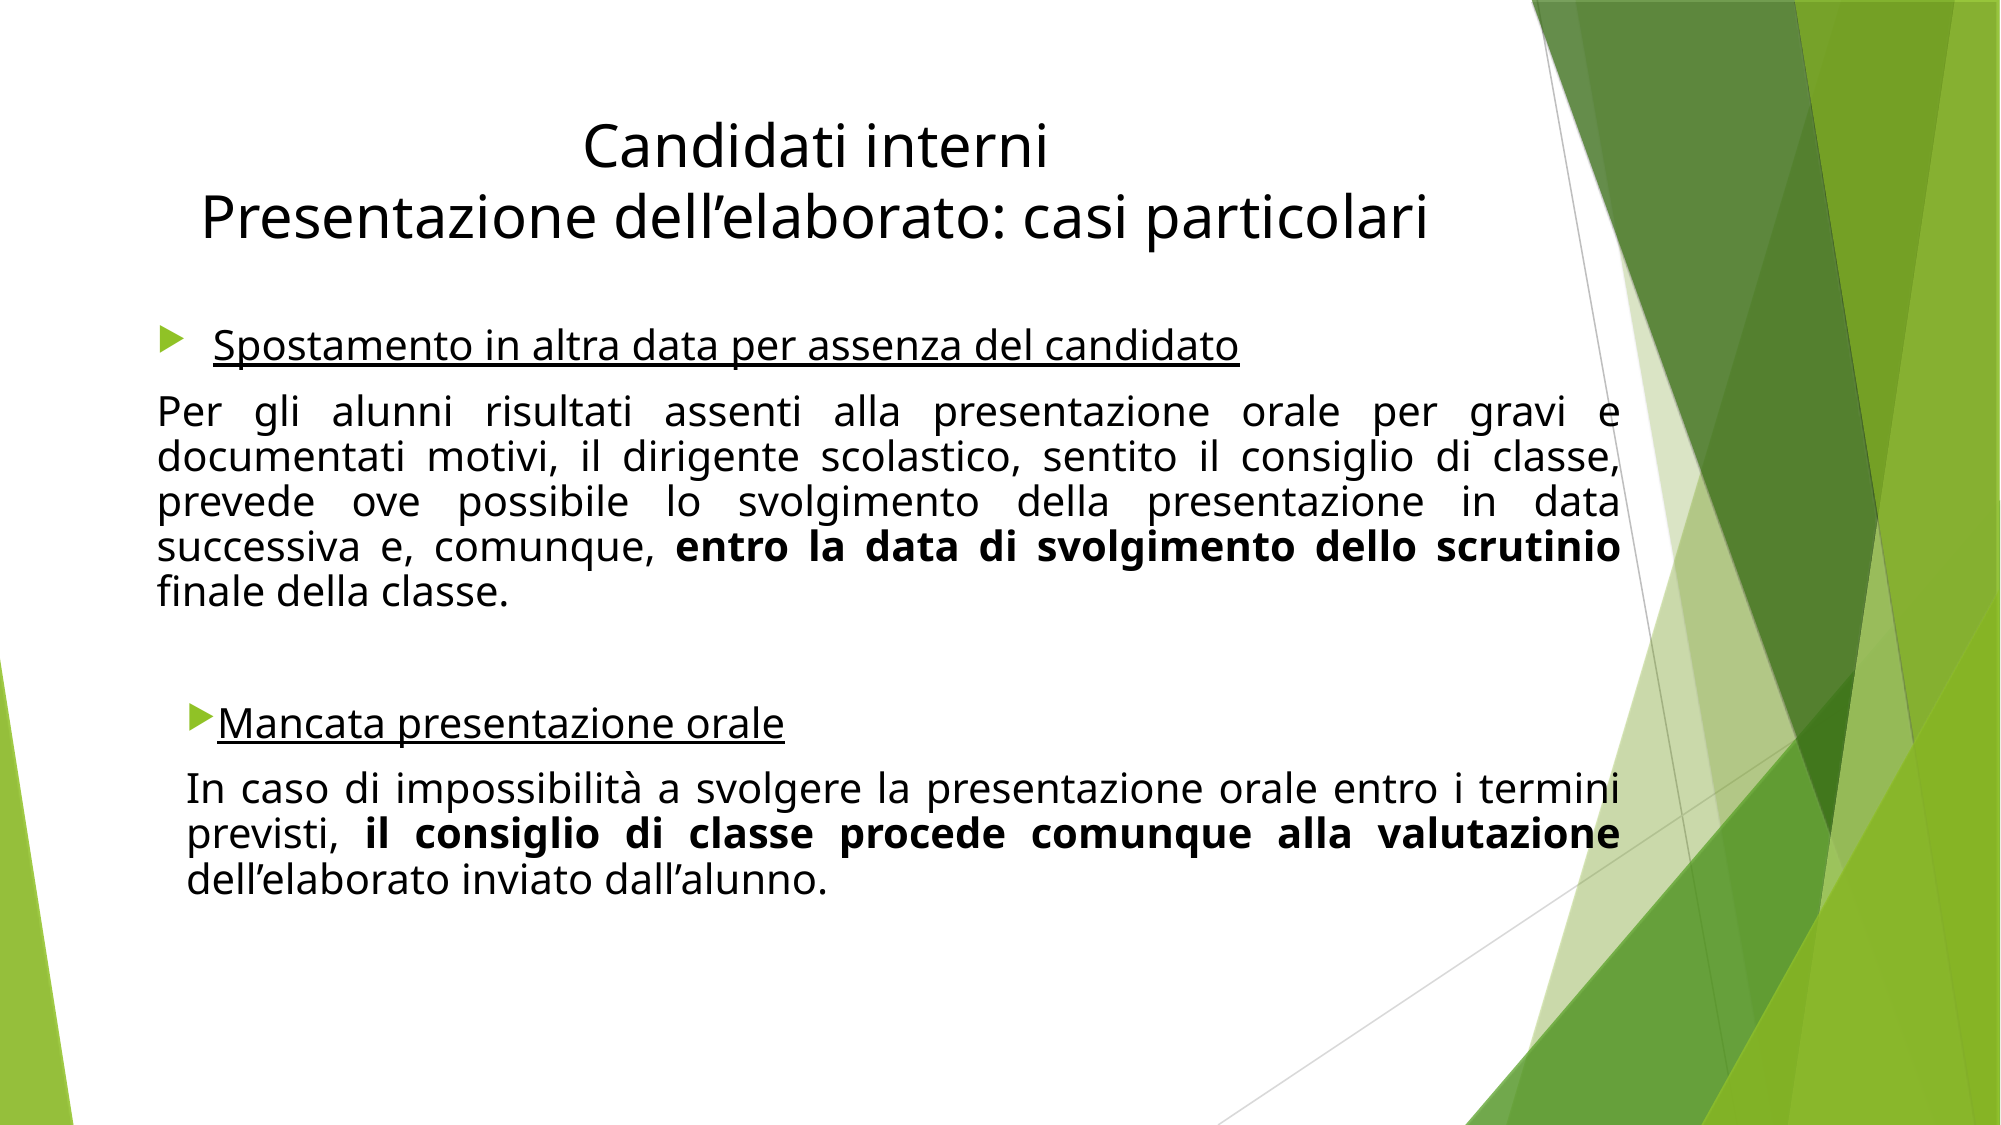

# Candidati interni Presentazione dell’elaborato: casi particolari
Spostamento in altra data per assenza del candidato
Per gli alunni risultati assenti alla presentazione orale per gravi e documentati motivi, il dirigente scolastico, sentito il consiglio di classe, prevede ove possibile lo svolgimento della presentazione in data successiva e, comunque, entro la data di svolgimento dello scrutinio finale della classe.
Mancata presentazione orale
In caso di impossibilità a svolgere la presentazione orale entro i termini previsti, il consiglio di classe procede comunque alla valutazione dell’elaborato inviato dall’alunno.